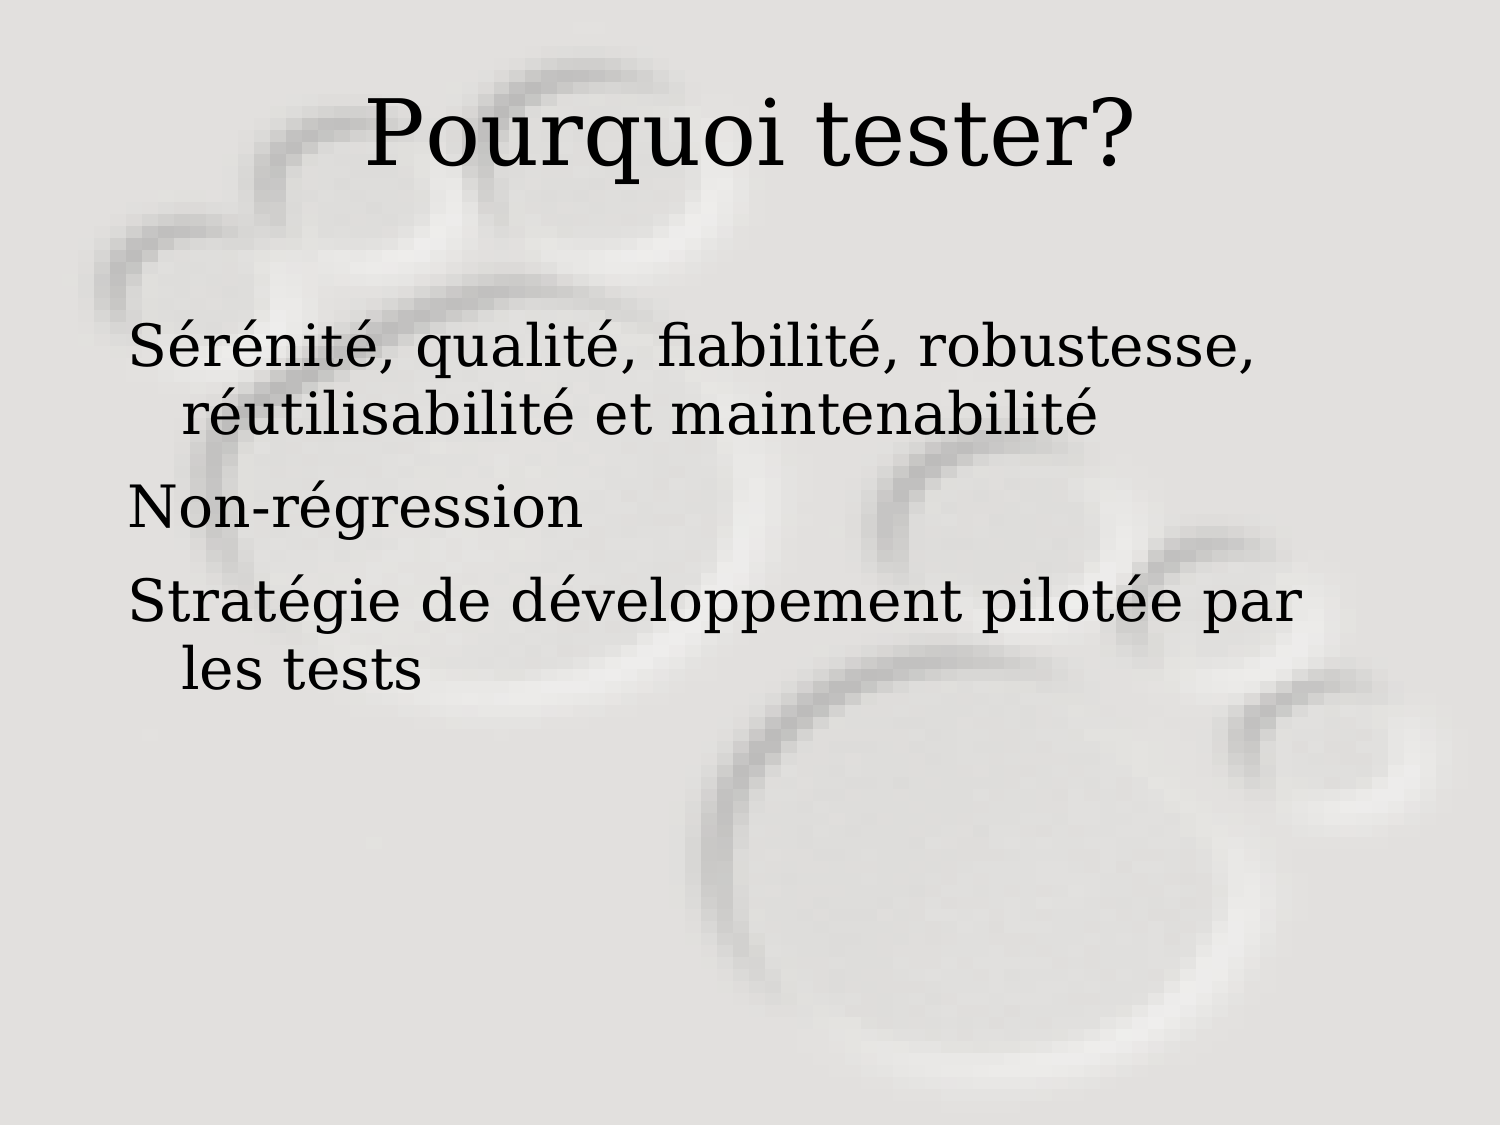

# Pourquoi tester?
Sérénité, qualité, fiabilité, robustesse, réutilisabilité et maintenabilité
Non-régression
Stratégie de développement pilotée par les tests